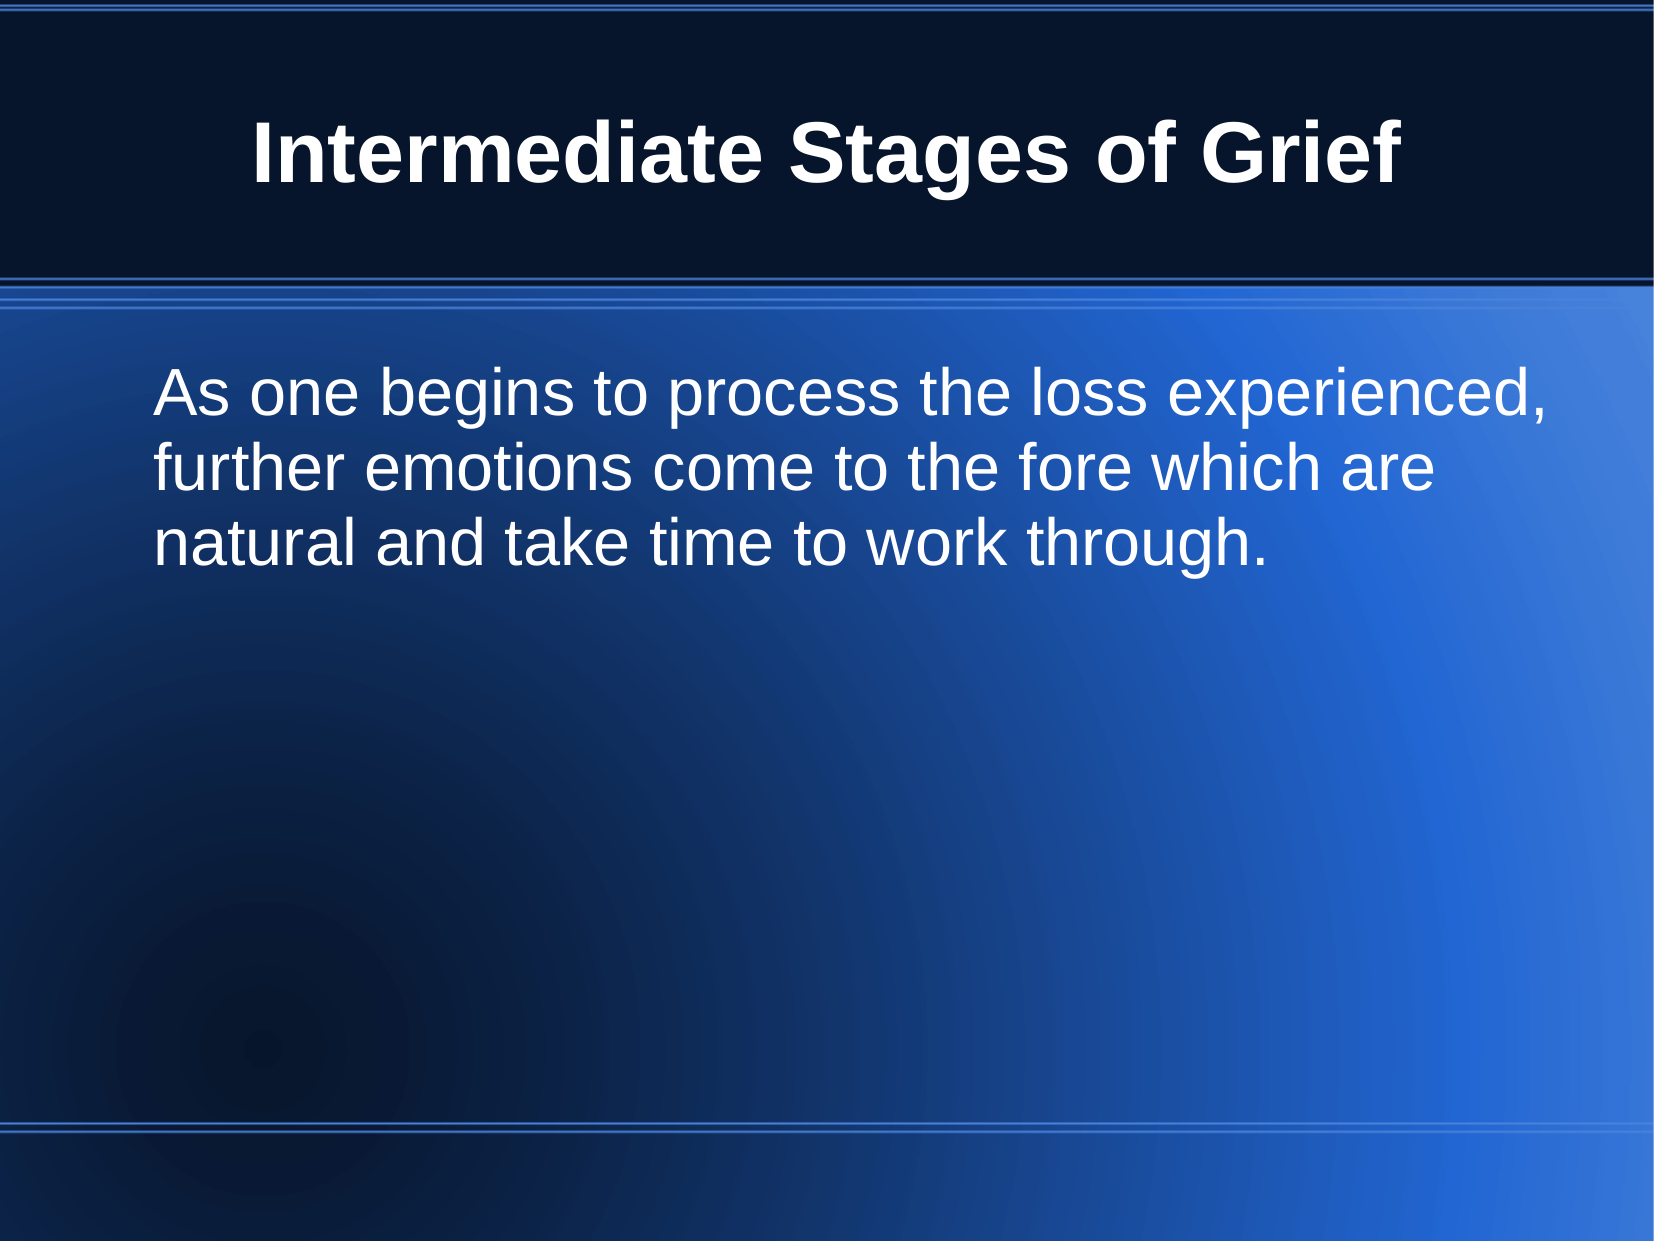

# Intermediate Stages of Grief
As one begins to process the loss experienced, further emotions come to the fore which are natural and take time to work through.